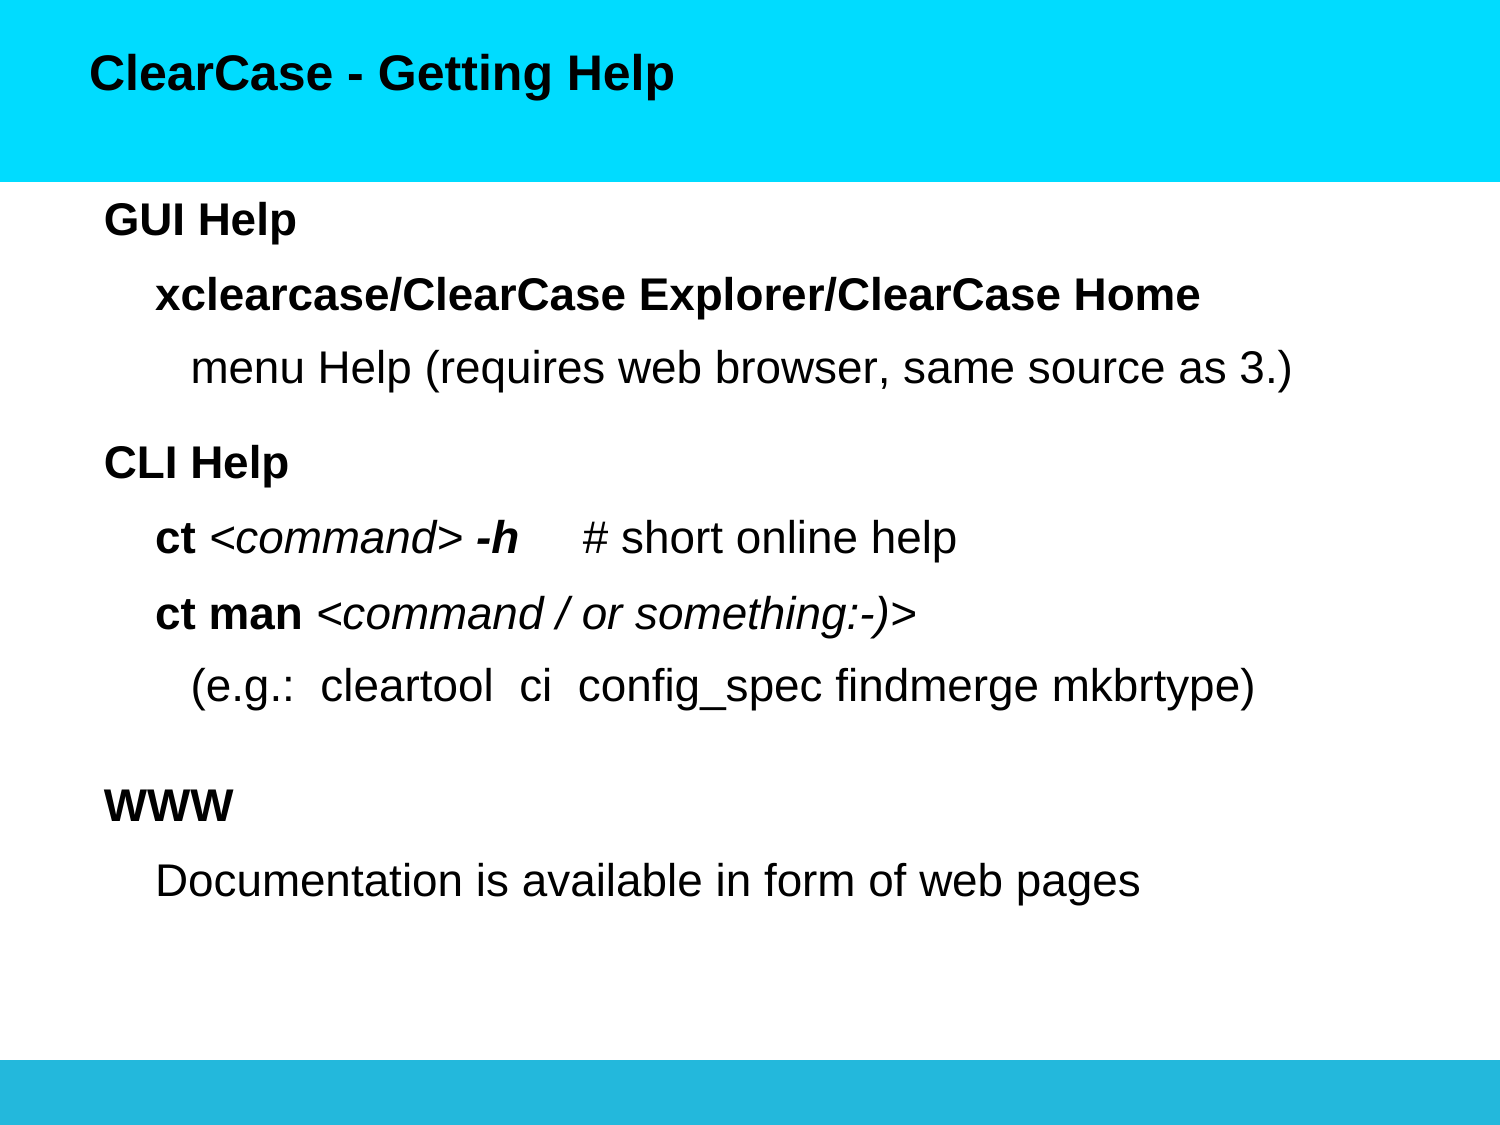

# ClearCase - Getting Help
GUI Help
xclearcase/ClearCase Explorer/ClearCase Home
menu Help (requires web browser, same source as 3.)
CLI Help
ct <command> -h # short online help
ct man <command / or something:-)>
(e.g.: cleartool ci config_spec findmerge mkbrtype)
WWW
Documentation is available in form of web pages